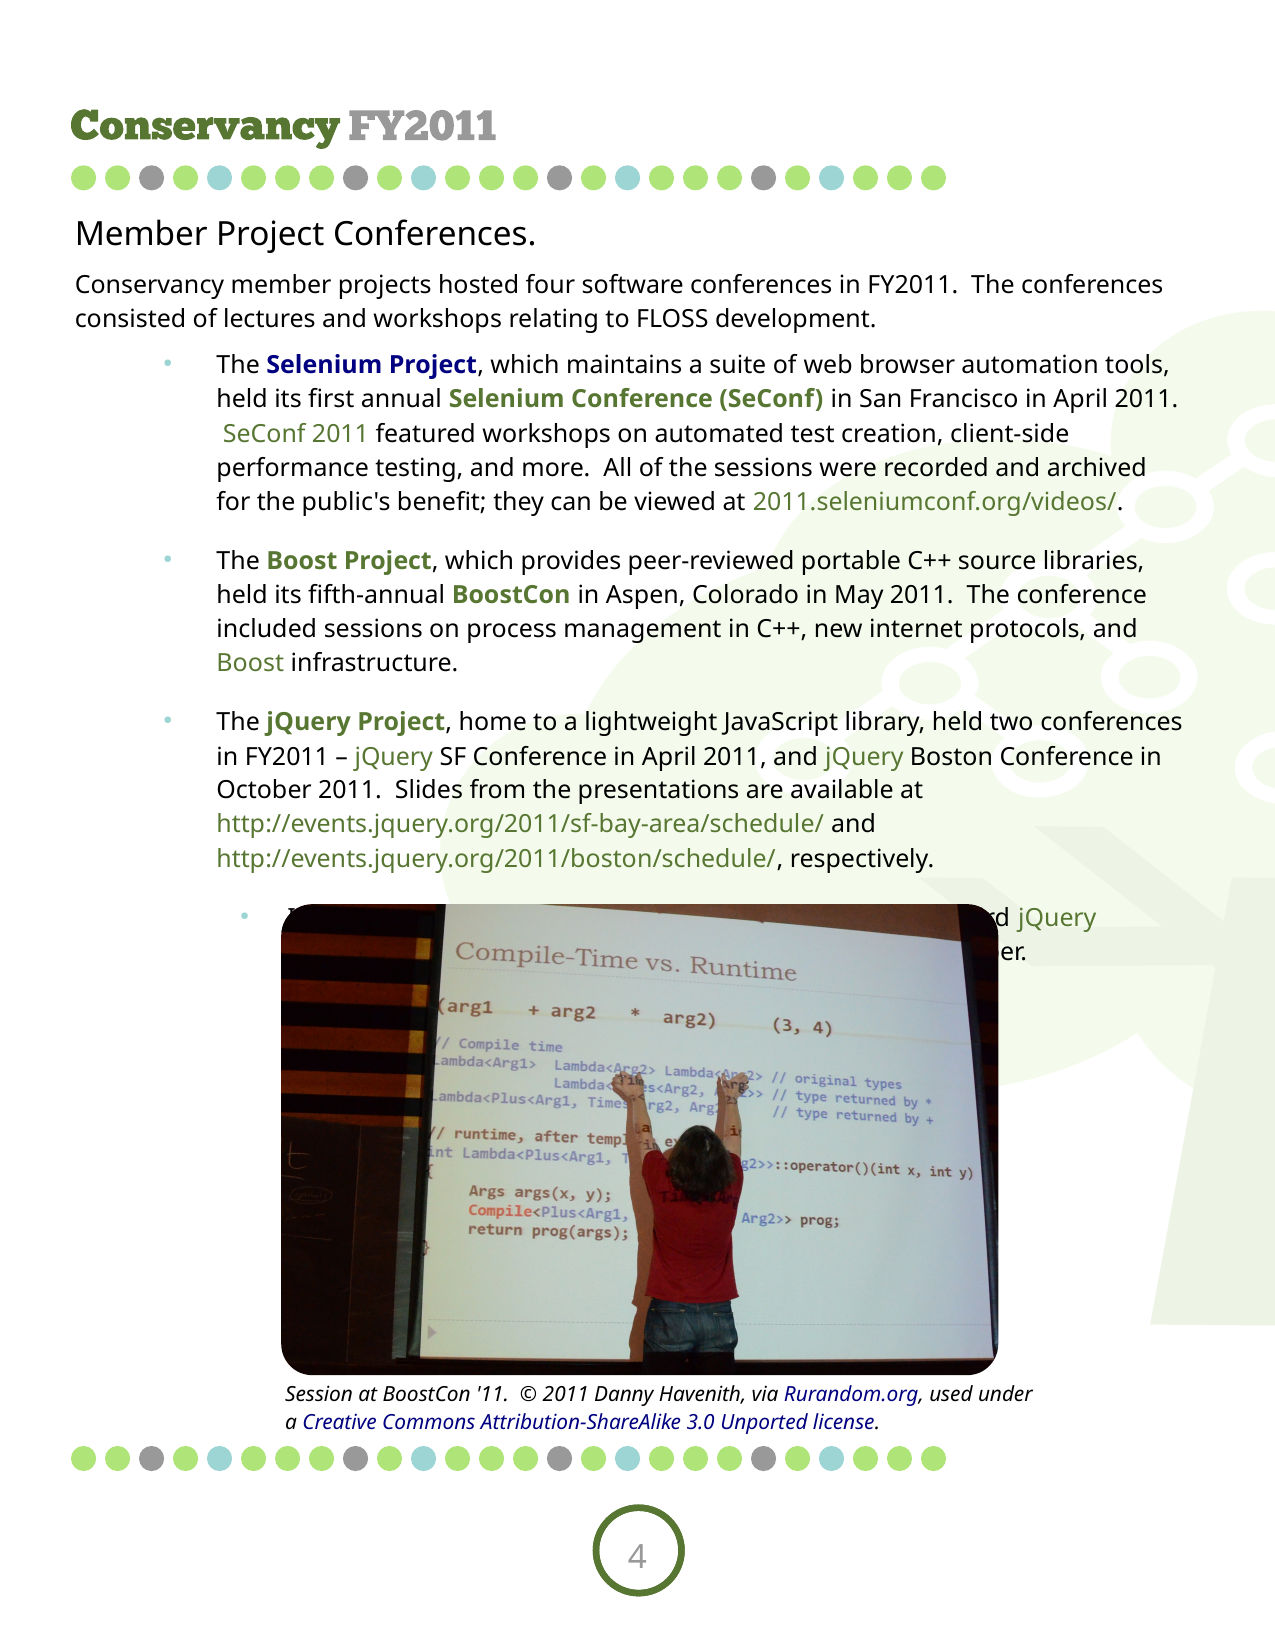

# Member Project Conferences.
Conservancy member projects hosted four software conferences in FY2011. The conferences consisted of lectures and workshops relating to FLOSS development.
The Selenium Project, which maintains a suite of web browser automation tools, held its first annual Selenium Conference (SeConf) in San Francisco in April 2011. SeConf 2011 featured workshops on automated test creation, client-side performance testing, and more. All of the sessions were recorded and archived for the public's benefit; they can be viewed at 2011.seleniumconf.org/videos/.
The Boost Project, which provides peer-reviewed portable C++ source libraries, held its fifth-annual BoostCon in Aspen, Colorado in May 2011. The conference included sessions on process management in C++, new internet protocols, and Boost infrastructure.
The jQuery Project, home to a lightweight JavaScript library, held two conferences in FY2011 – jQuery SF Conference in April 2011, and jQuery Boston Conference in October 2011. Slides from the presentations are available at http://events.jquery.org/2011/sf-bay-area/schedule/ and http://events.jquery.org/2011/boston/schedule/, respectively.
In addition, Conservancy contracted out the hosting of a third jQuery conference, held in London in February 2012, to White October.
Session at BoostCon '11. © 2011 Danny Havenith, via Rurandom.org, used under
a Creative Commons Attribution-ShareAlike 3.0 Unported license.